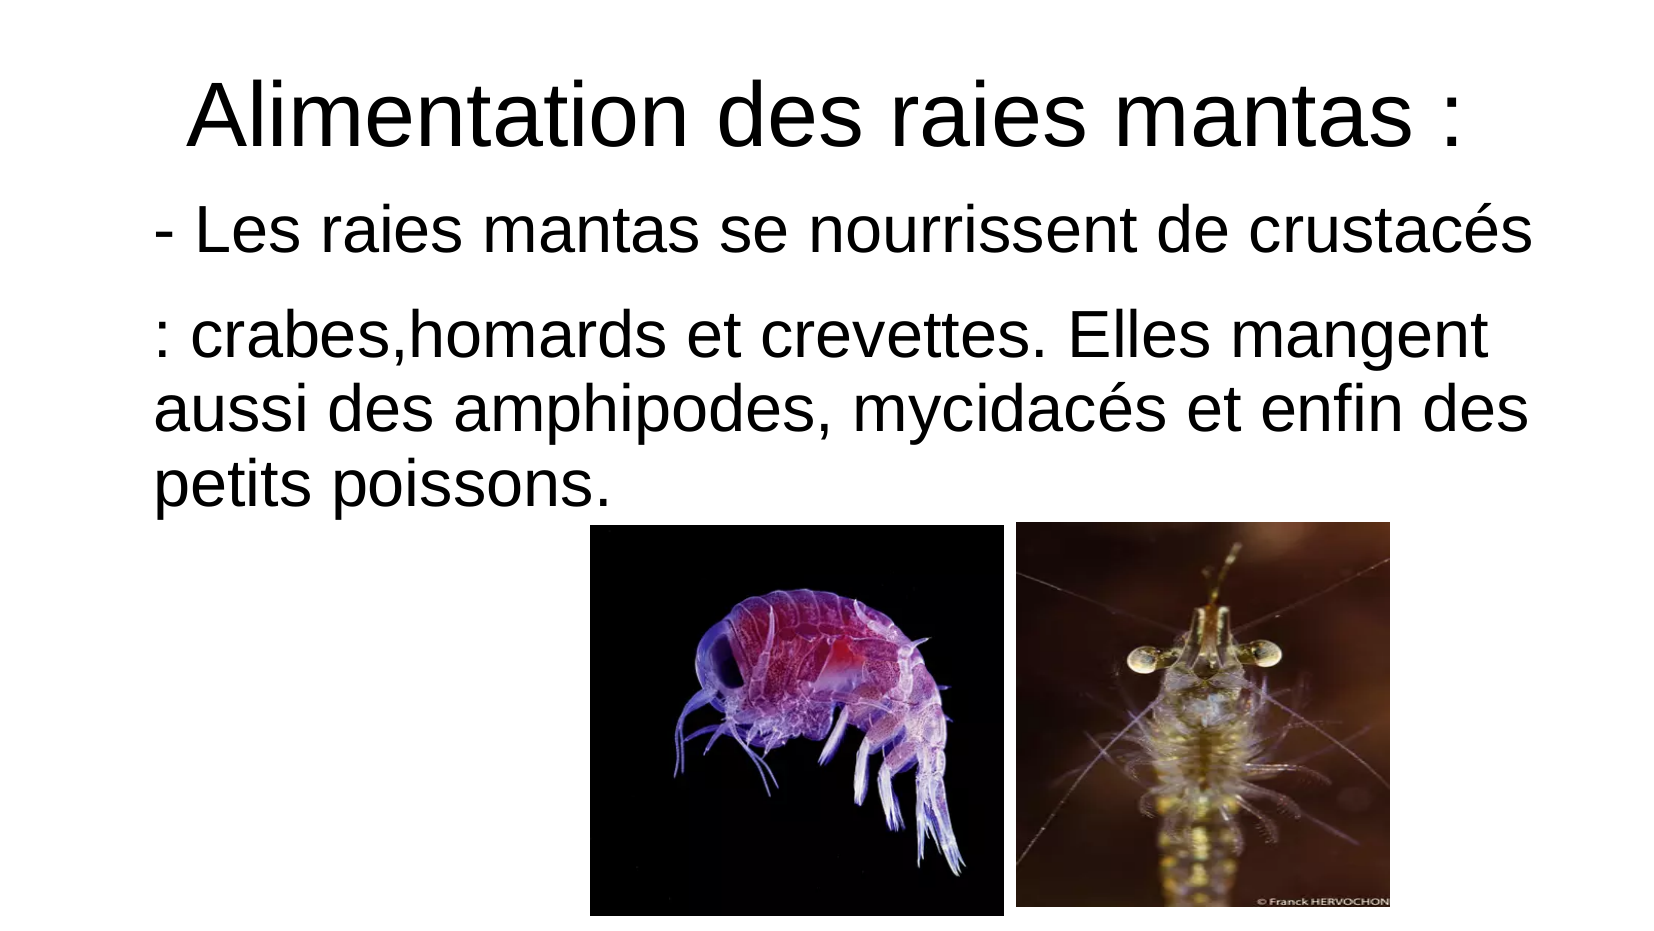

# Alimentation des raies mantas :
- Les raies mantas se nourrissent de crustacés
: crabes,homards et crevettes. Elles mangent aussi des amphipodes, mycidacés et enfin des petits poissons.